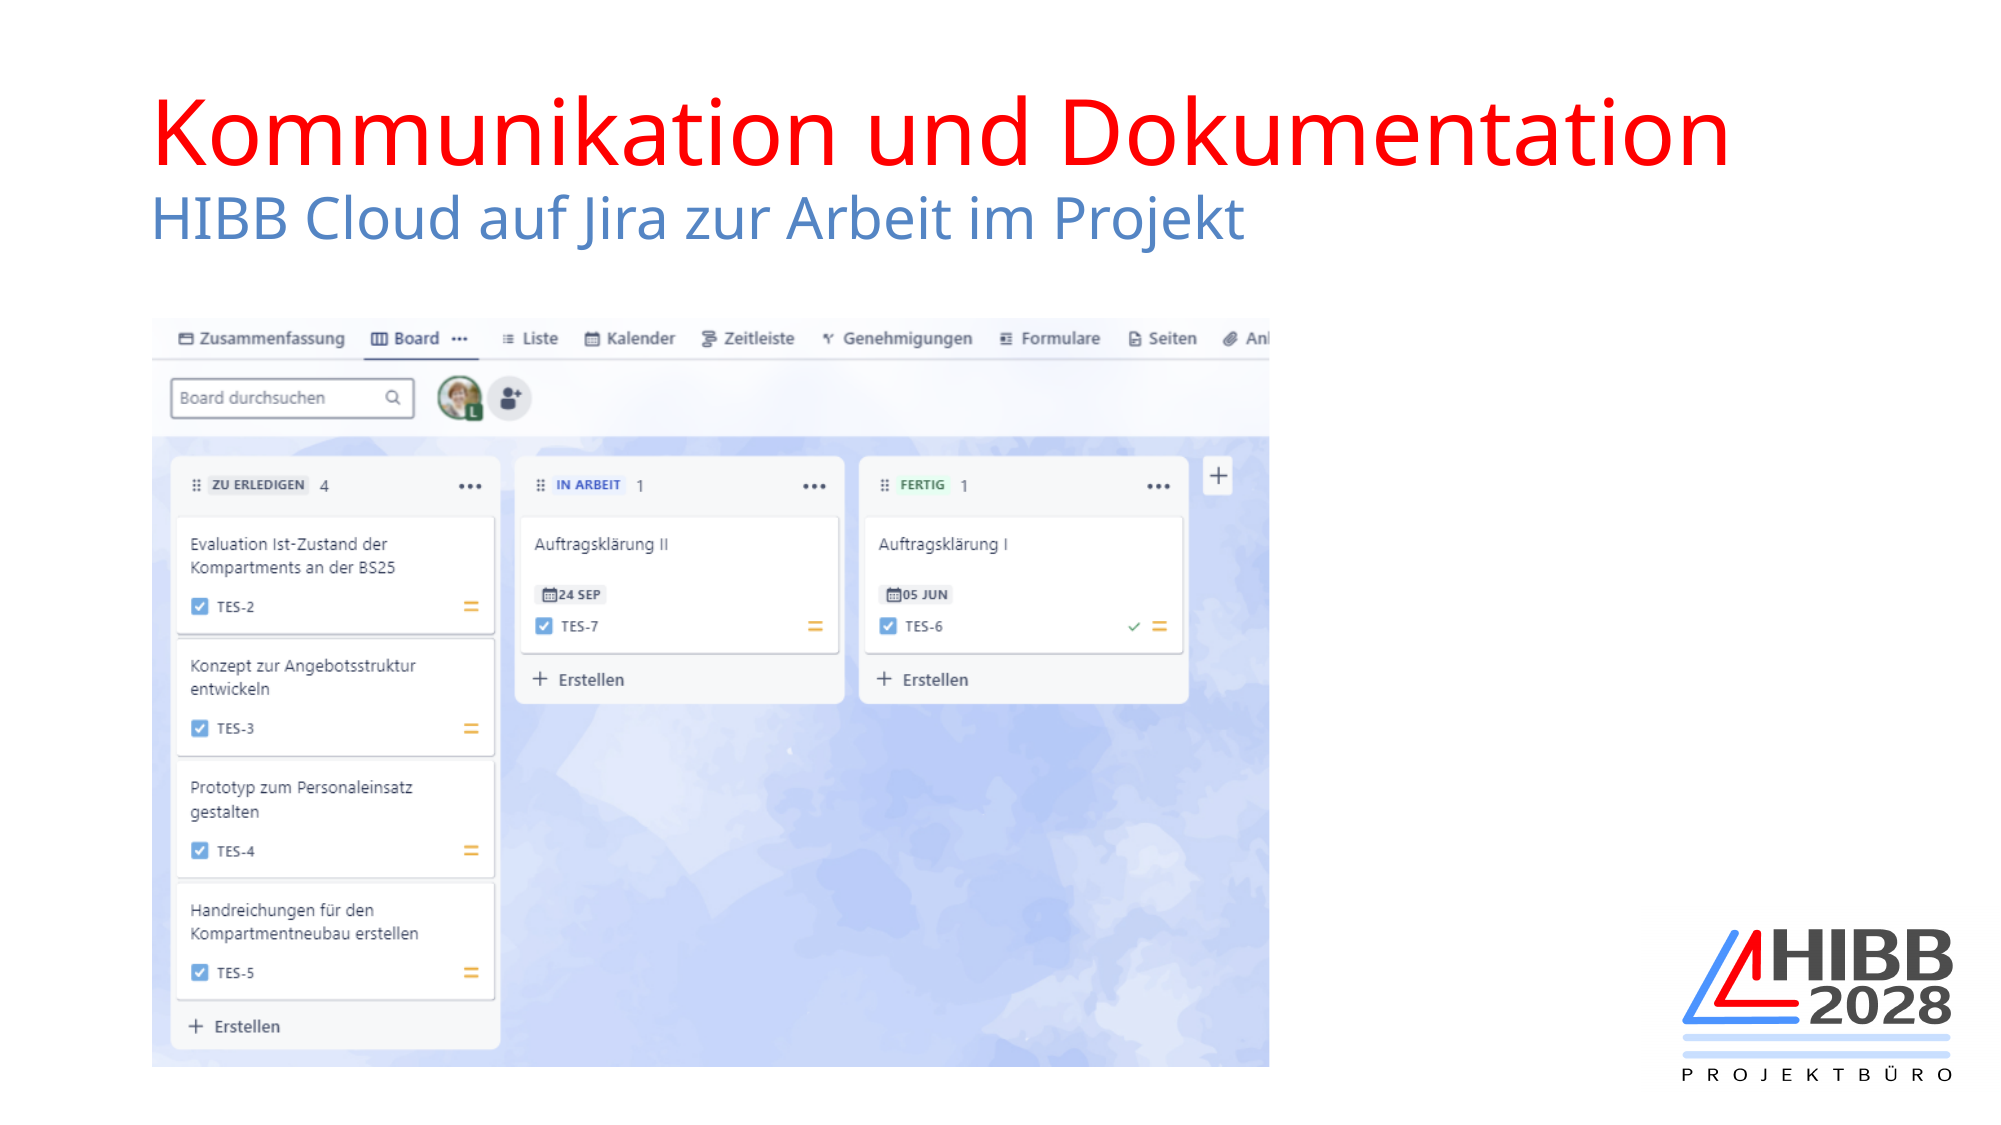

Kommunikation und Dokumentation
HIBB Cloud auf Jira zur Arbeit im Projekt